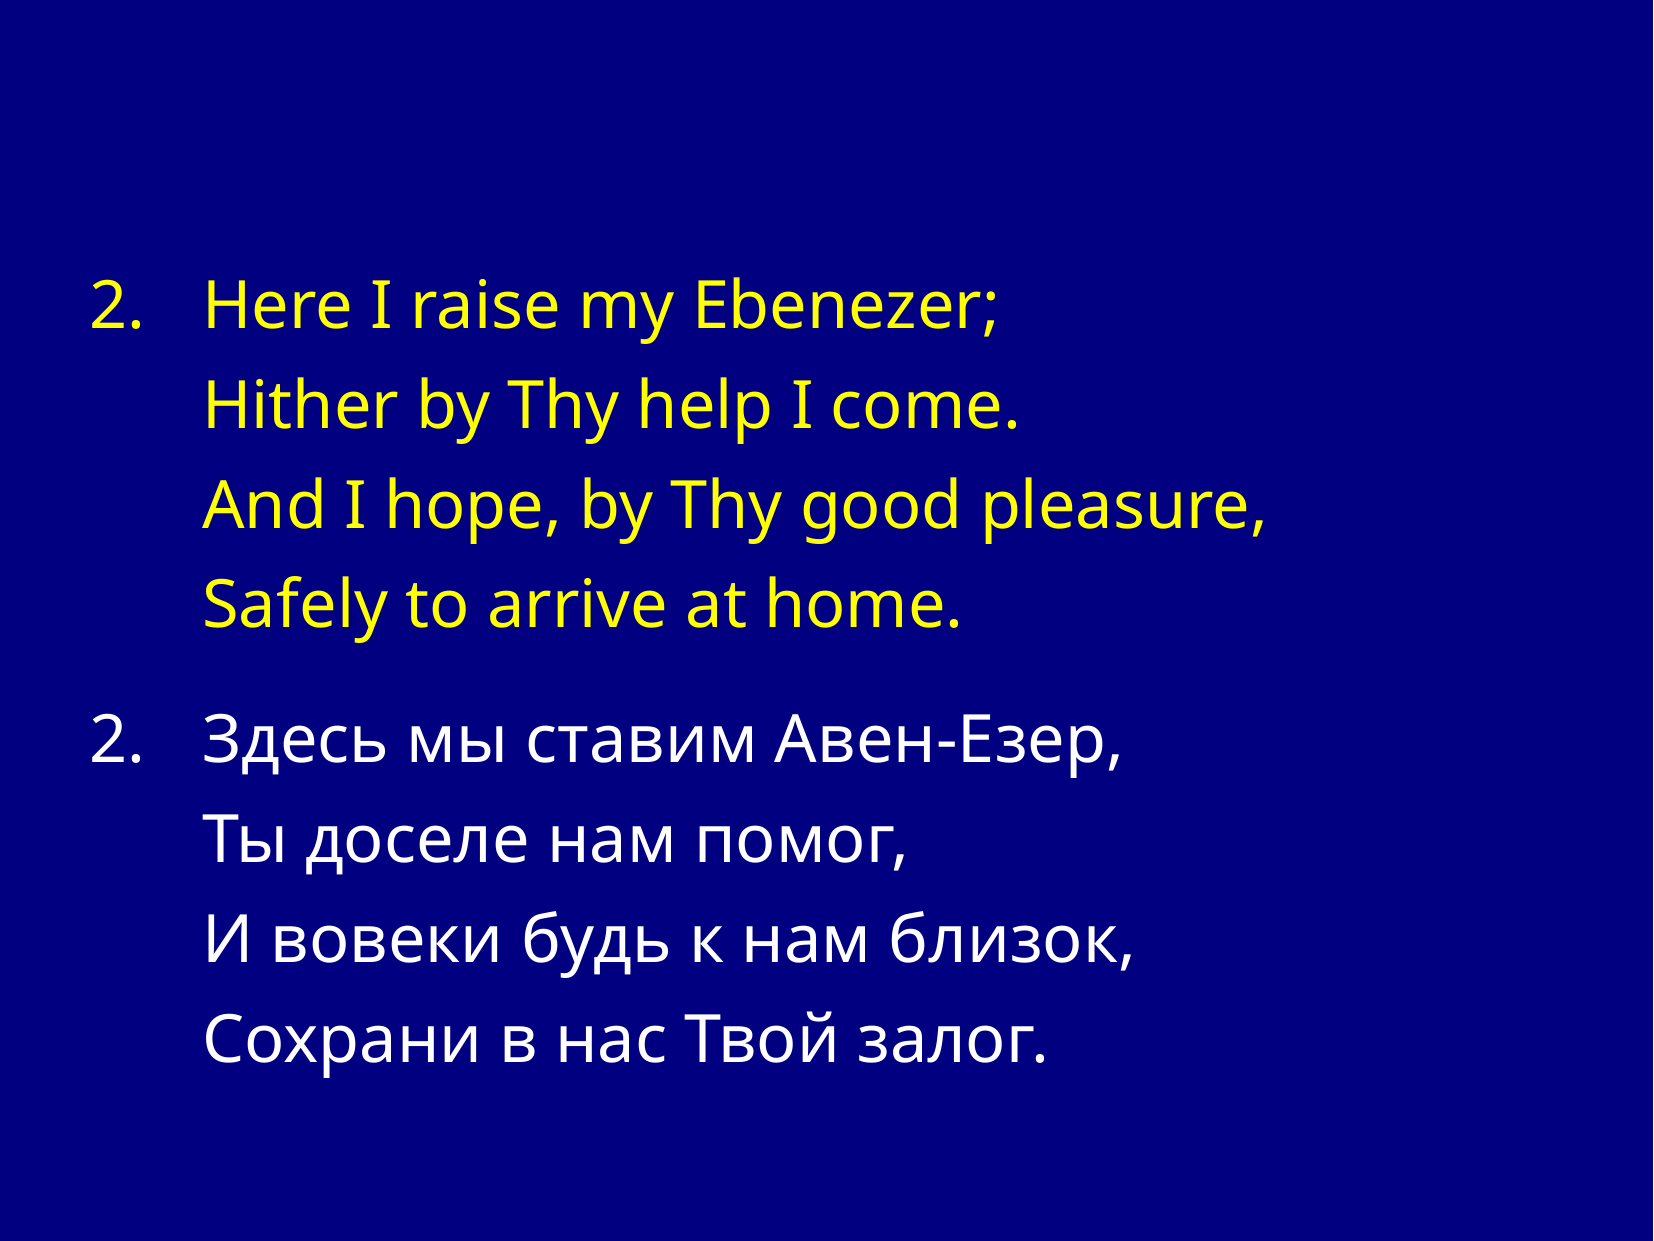

2.	Here I raise my Ebenezer;
	Hither by Thy help I come.
	And I hope, by Thy good pleasure,
	Safely to arrive at home.
2.	Здесь мы ставим Авен-Езер,
	Ты доселе нам помог,
	И вовеки будь к нам близок,
	Сохрани в нас Твой залог.